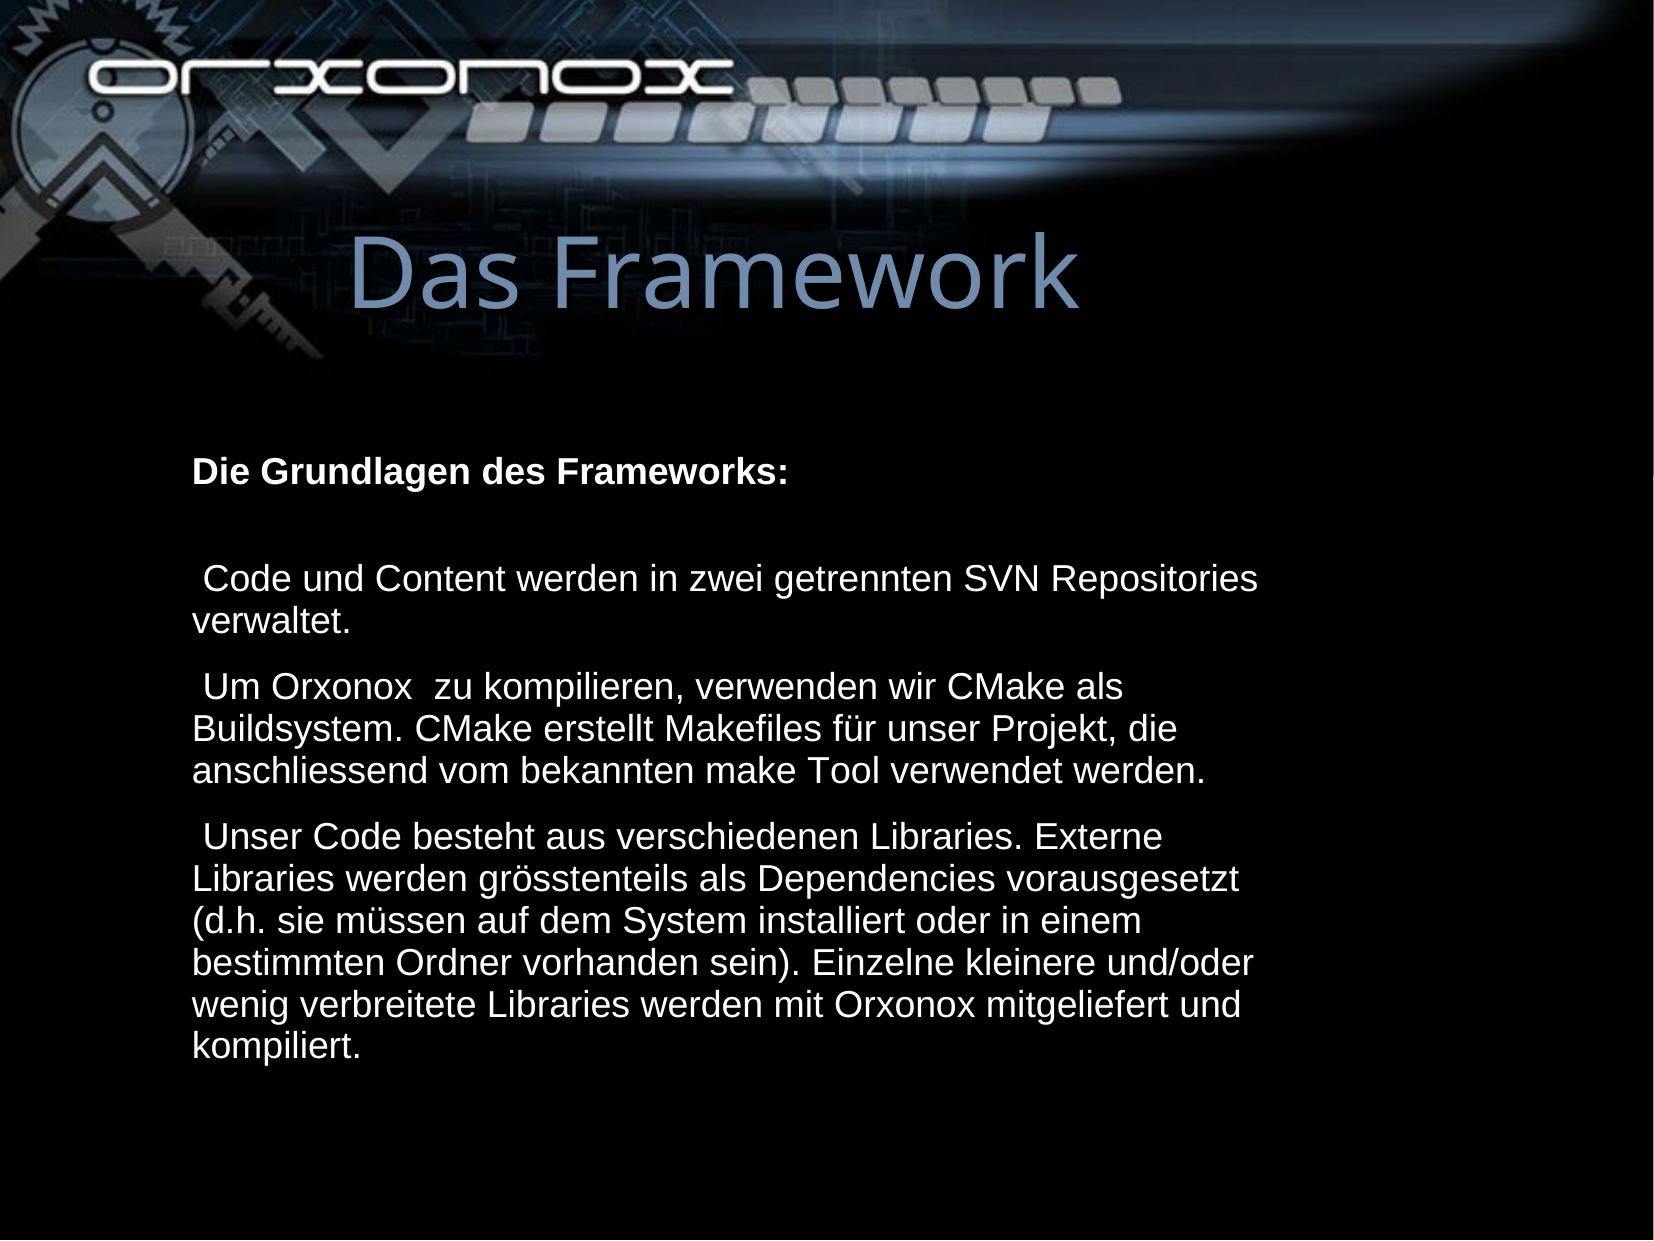

Das Framework
Die Grundlagen des Frameworks:
 Code und Content werden in zwei getrennten SVN Repositories verwaltet.
 Um Orxonox zu kompilieren, verwenden wir CMake als Buildsystem. CMake erstellt Makefiles für unser Projekt, die anschliessend vom bekannten make Tool verwendet werden.
 Unser Code besteht aus verschiedenen Libraries. Externe Libraries werden grösstenteils als Dependencies vorausgesetzt (d.h. sie müssen auf dem System installiert oder in einem bestimmten Ordner vorhanden sein). Einzelne kleinere und/oder wenig verbreitete Libraries werden mit Orxonox mitgeliefert und kompiliert.